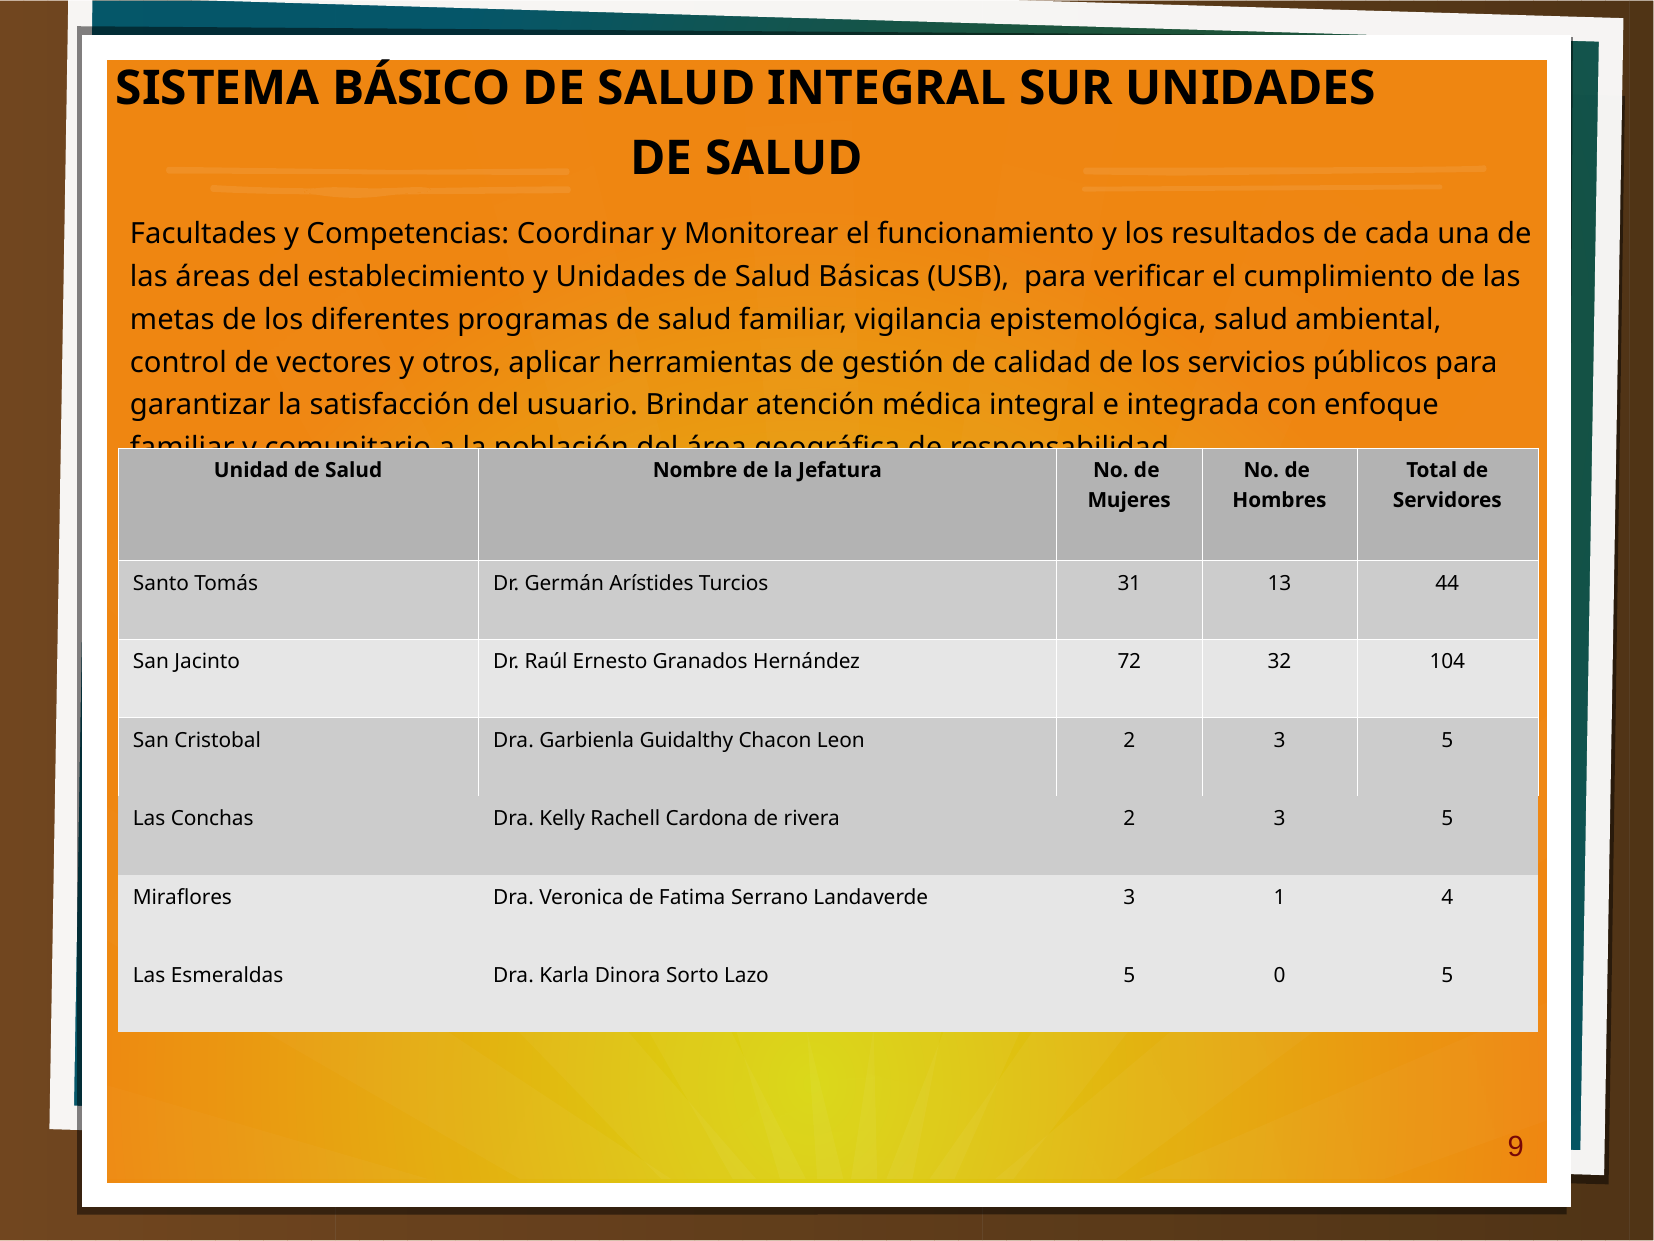

# SISTEMA BÁSICO DE SALUD INTEGRAL SUR UNIDADES DE SALUD
Facultades y Competencias: Coordinar y Monitorear el funcionamiento y los resultados de cada una de las áreas del establecimiento y Unidades de Salud Básicas (USB), para verificar el cumplimiento de las metas de los diferentes programas de salud familiar, vigilancia epistemológica, salud ambiental, control de vectores y otros, aplicar herramientas de gestión de calidad de los servicios públicos para garantizar la satisfacción del usuario. Brindar atención médica integral e integrada con enfoque familiar y comunitario a la población del área geográfica de responsabilidad.
| Unidad de Salud | Nombre de la Jefatura | No. de Mujeres | No. de Hombres | Total de Servidores |
| --- | --- | --- | --- | --- |
| Santo Tomás | Dr. Germán Arístides Turcios | 31 | 13 | 44 |
| San Jacinto | Dr. Raúl Ernesto Granados Hernández | 72 | 32 | 104 |
| San Cristobal | Dra. Garbienla Guidalthy Chacon Leon | 2 | 3 | 5 |
| Las Conchas | Dra. Kelly Rachell Cardona de rivera | 2 | 3 | 5 |
| Miraflores | Dra. Veronica de Fatima Serrano Landaverde | 3 | 1 | 4 |
| Las Esmeraldas | Dra. Karla Dinora Sorto Lazo | 5 | 0 | 5 |
9